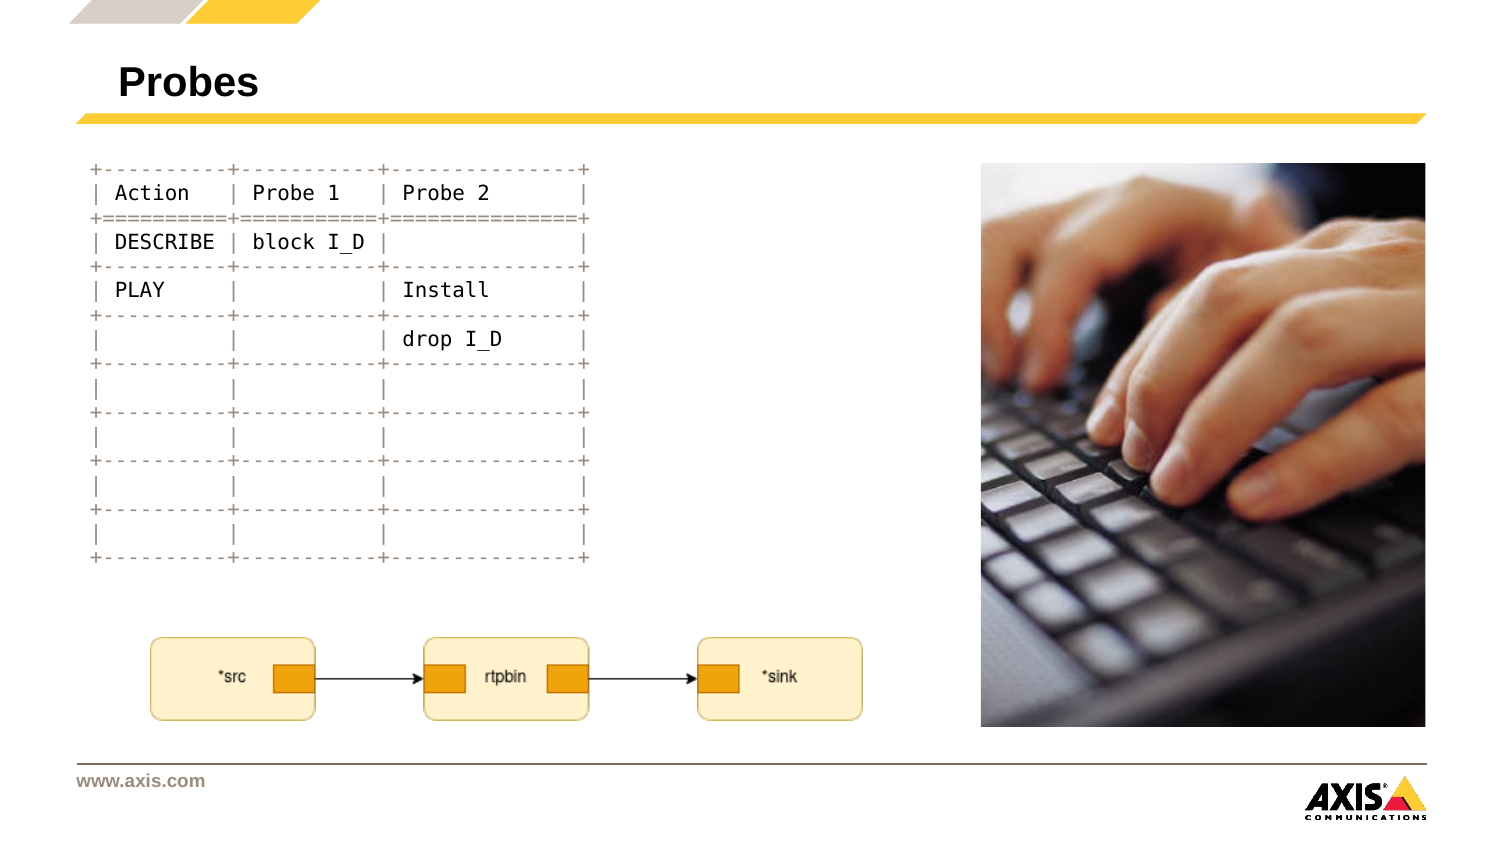

# Probes
+----------+-----------+---------------+
| Action | Probe 1 | Probe 2 |
+==========+===========+===============+
| DESCRIBE | block I_D | |
+----------+-----------+---------------+
| PLAY | | Install |
+----------+-----------+---------------+
| | | drop I_D |
+----------+-----------+---------------+
| | | |
+----------+-----------+---------------+
| | | |
+----------+-----------+---------------+
| | | |
+----------+-----------+---------------+
| | | |
+----------+-----------+---------------+